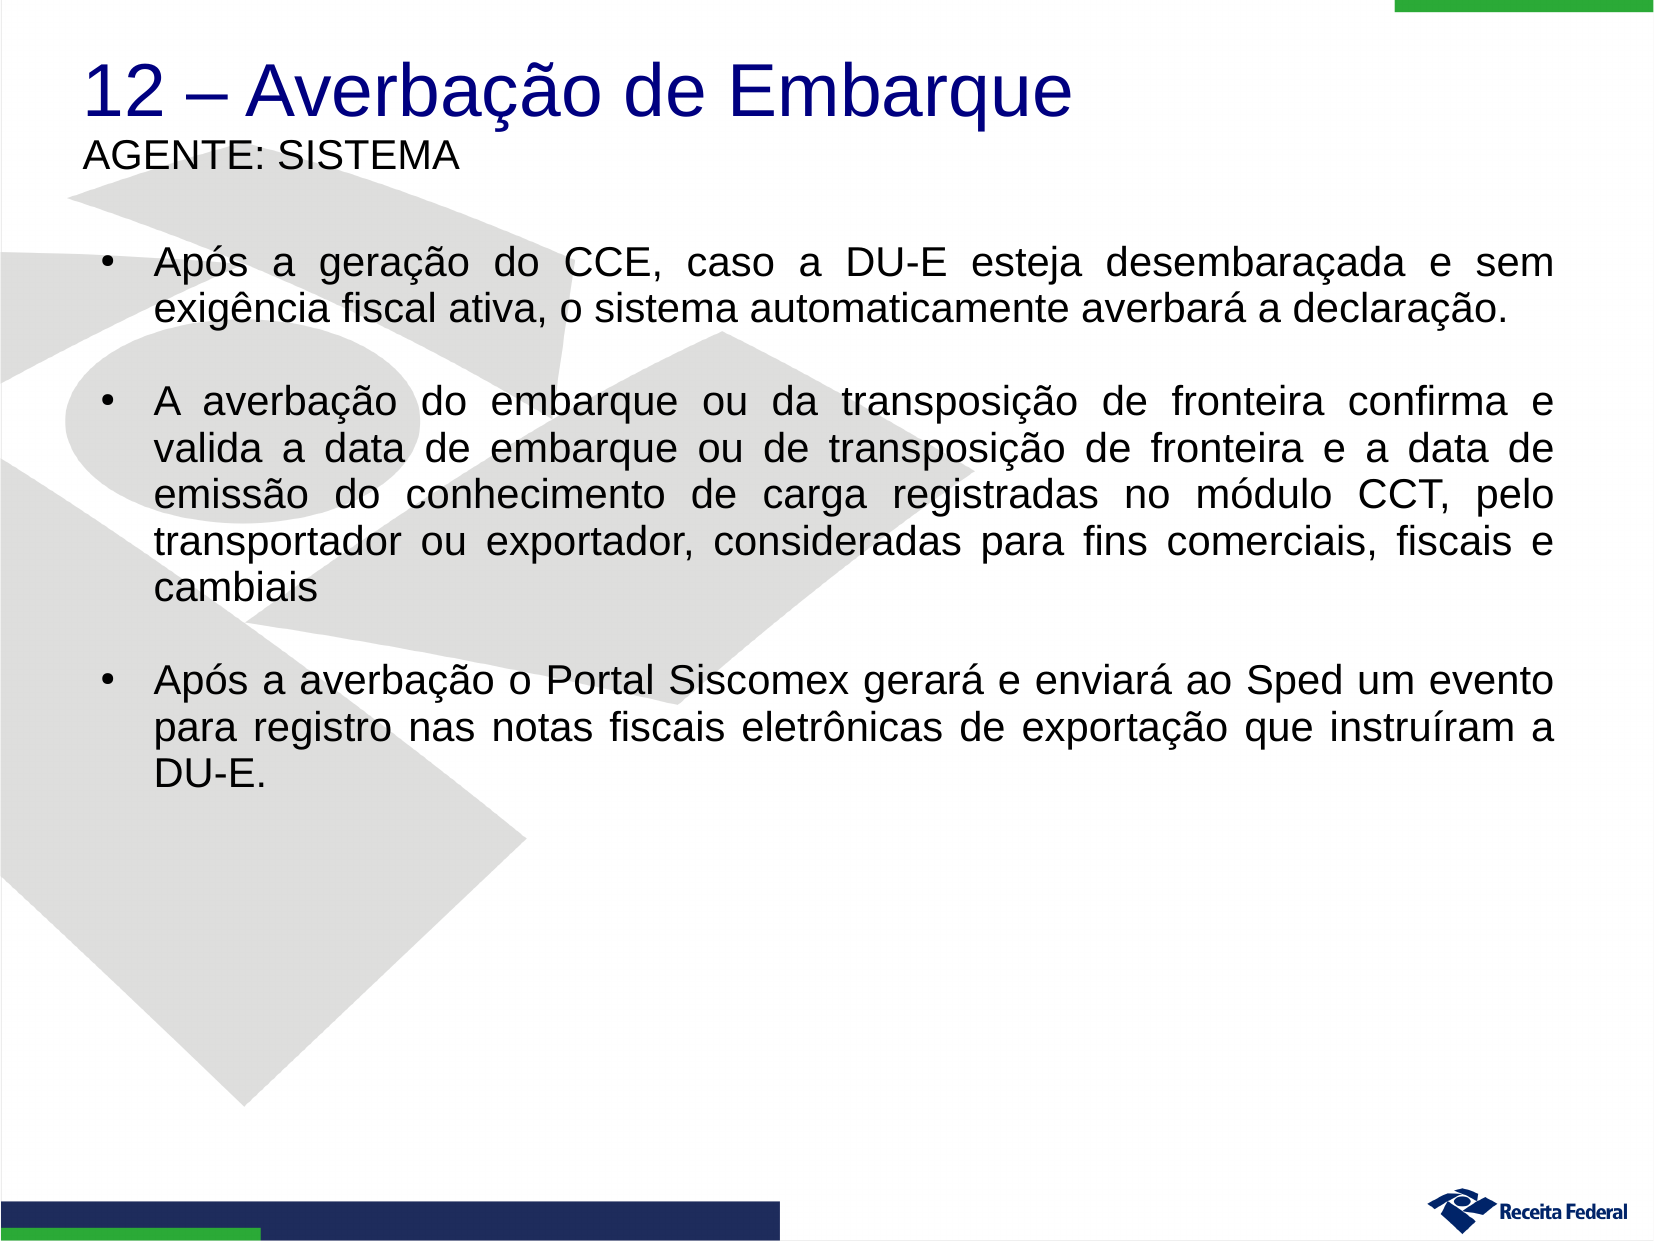

12 – Averbação de Embarque
AGENTE: SISTEMA
#
Após a geração do CCE, caso a DU-E esteja desembaraçada e sem exigência fiscal ativa, o sistema automaticamente averbará a declaração.
A averbação do embarque ou da transposição de fronteira confirma e valida a data de embarque ou de transposição de fronteira e a data de emissão do conhecimento de carga registradas no módulo CCT, pelo transportador ou exportador, consideradas para fins comerciais, fiscais e cambiais
Após a averbação o Portal Siscomex gerará e enviará ao Sped um evento para registro nas notas fiscais eletrônicas de exportação que instruíram a DU-E.